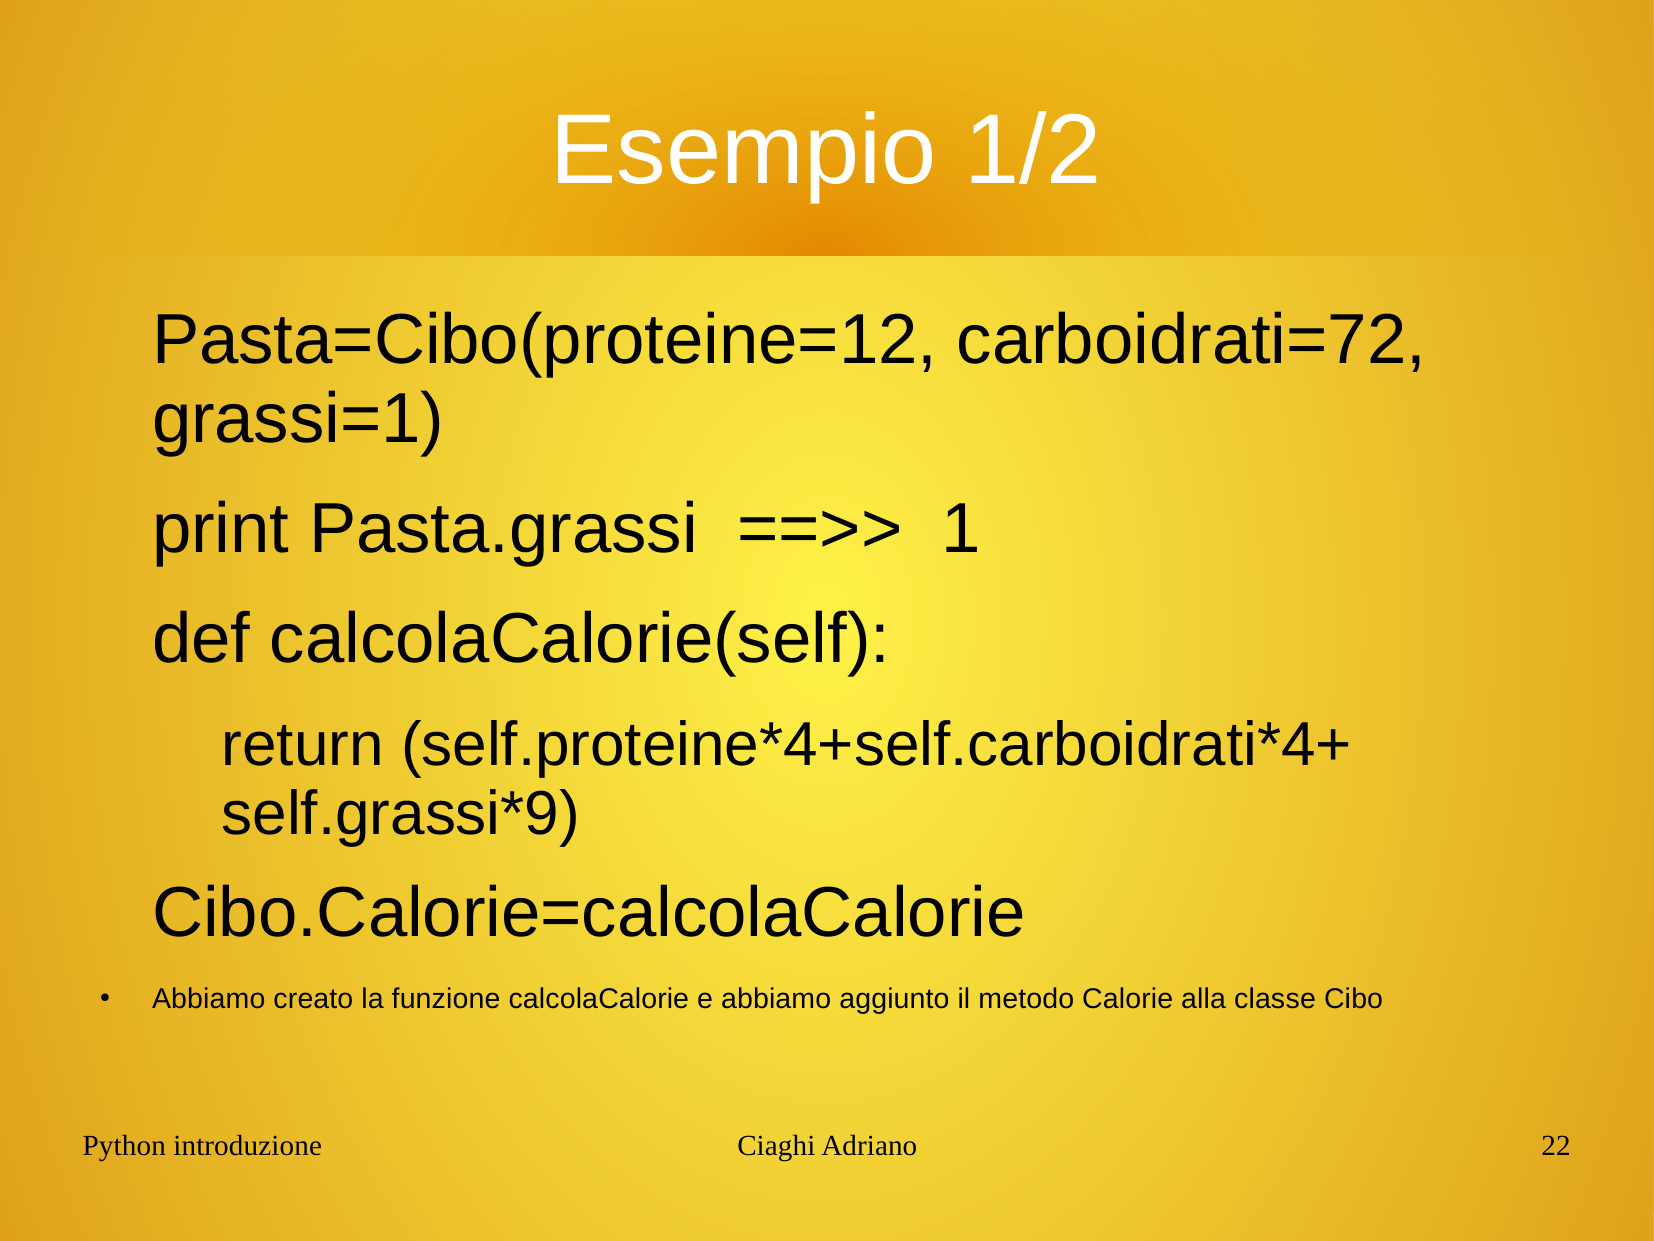

# Esempio 1/2
Pasta=Cibo(proteine=12, carboidrati=72, grassi=1)
print Pasta.grassi ==>> 1
def calcolaCalorie(self):
return (self.proteine*4+self.carboidrati*4+ self.grassi*9)
Cibo.Calorie=calcolaCalorie
Abbiamo creato la funzione calcolaCalorie e abbiamo aggiunto il metodo Calorie alla classe Cibo
Python introduzione
Ciaghi Adriano
22